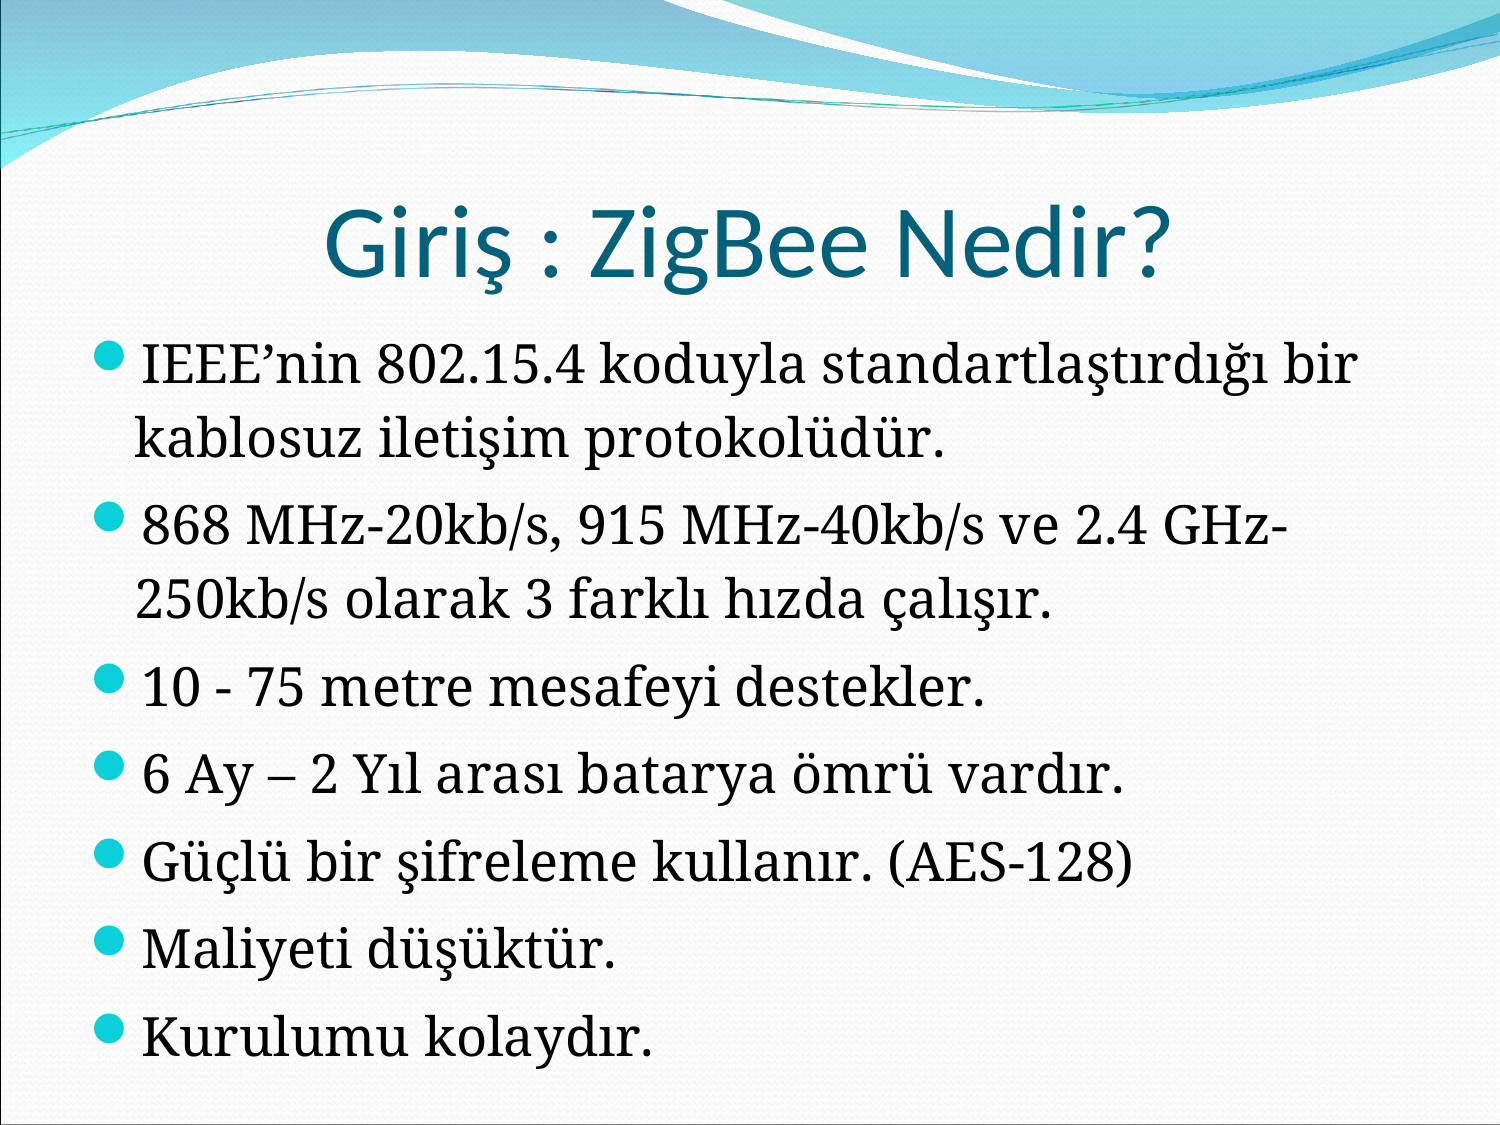

# Giriş : ZigBee Nedir?
IEEE’nin 802.15.4 koduyla standartlaştırdığı bir kablosuz iletişim protokolüdür.
868 MHz-20kb/s, 915 MHz-40kb/s ve 2.4 GHz-250kb/s olarak 3 farklı hızda çalışır.
10 - 75 metre mesafeyi destekler.
6 Ay – 2 Yıl arası batarya ömrü vardır.
Güçlü bir şifreleme kullanır. (AES-128)
Maliyeti düşüktür.
Kurulumu kolaydır.